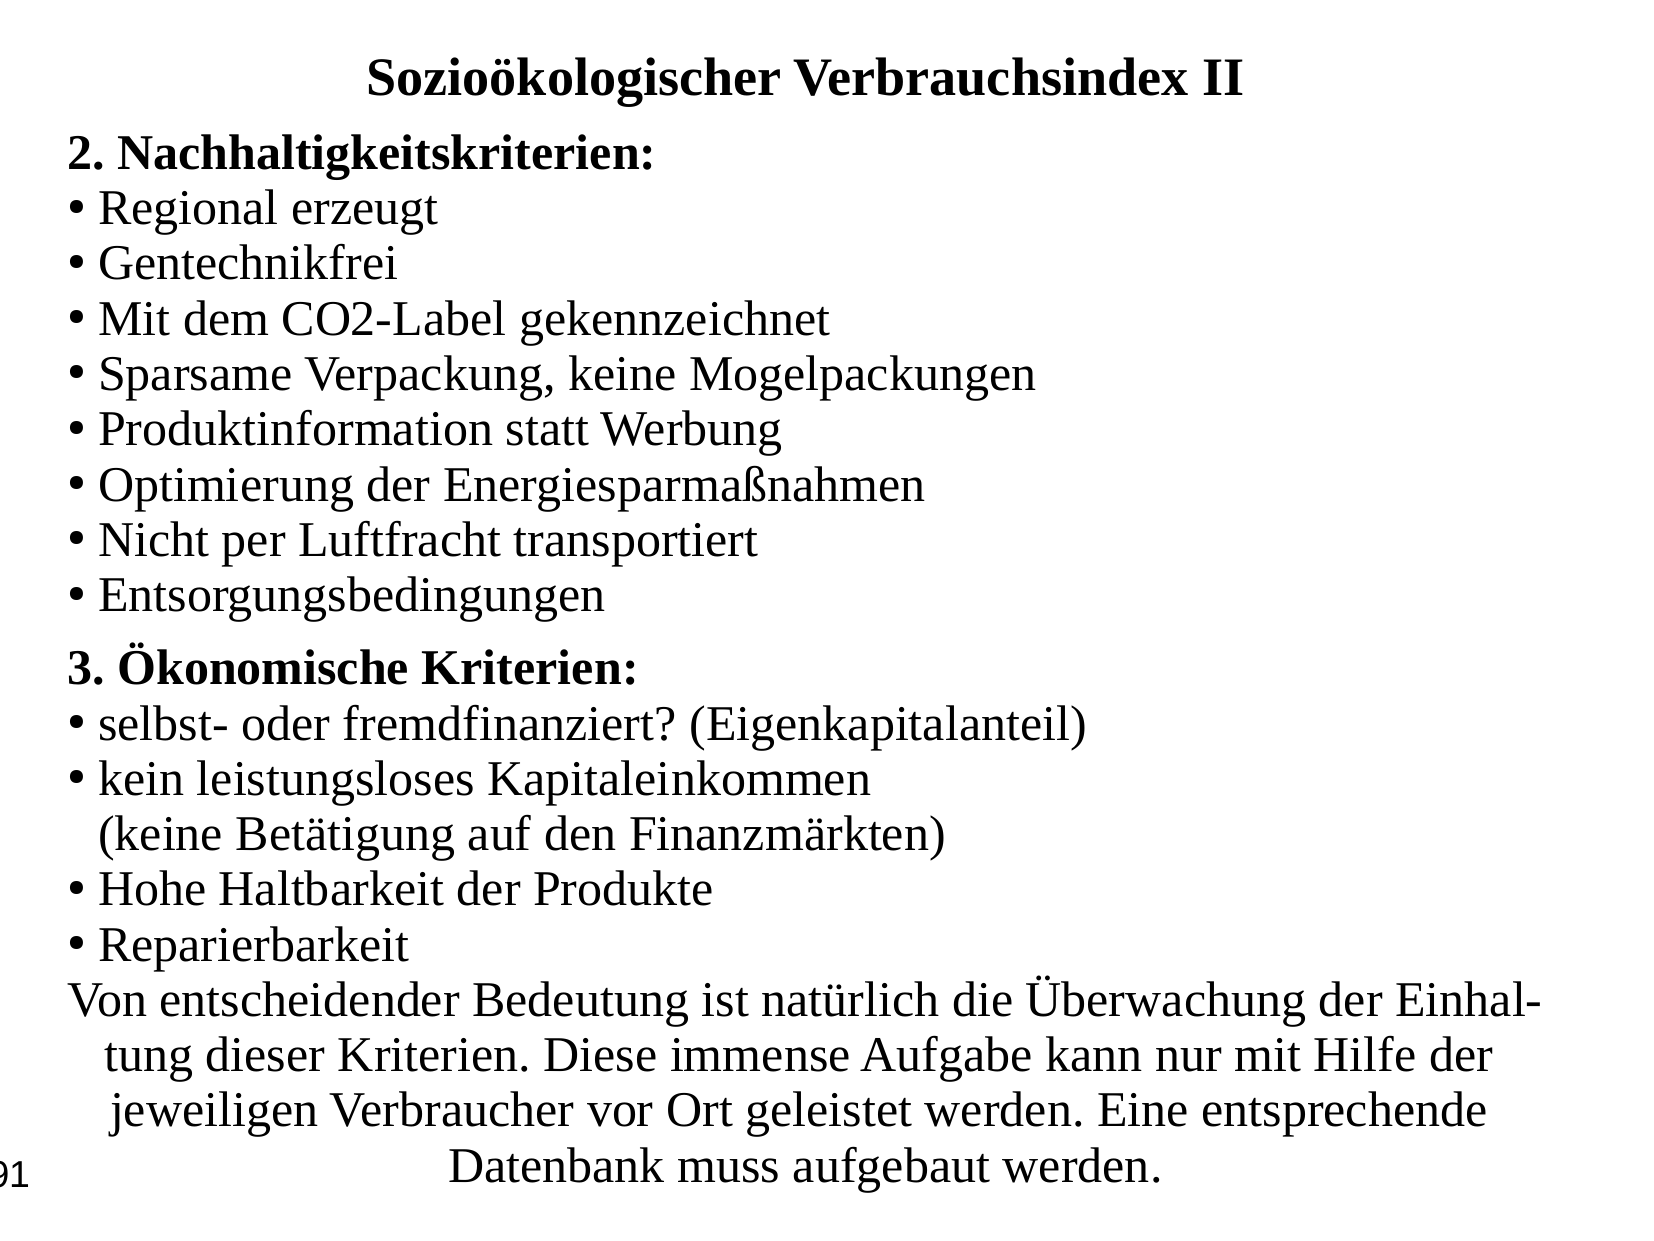

Sozioökologischer Verbrauchsindex II
2. Nachhaltigkeitskriterien:
 Regional erzeugt
 Gentechnikfrei
 Mit dem CO2-Label gekennzeichnet
 Sparsame Verpackung, keine Mogelpackungen
 Produktinformation statt Werbung
 Optimierung der Energiesparmaßnahmen
 Nicht per Luftfracht transportiert
 Entsorgungsbedingungen
3. Ökonomische Kriterien:
 selbst- oder fremdfinanziert? (Eigenkapitalanteil)
 kein leistungsloses Kapitaleinkommen
 (keine Betätigung auf den Finanzmärkten)
 Hohe Haltbarkeit der Produkte
 Reparierbarkeit
Von entscheidender Bedeutung ist natürlich die Überwachung der Einhal-
tung dieser Kriterien. Diese immense Aufgabe kann nur mit Hilfe der
jeweiligen Verbraucher vor Ort geleistet werden. Eine entsprechende
Datenbank muss aufgebaut werden.